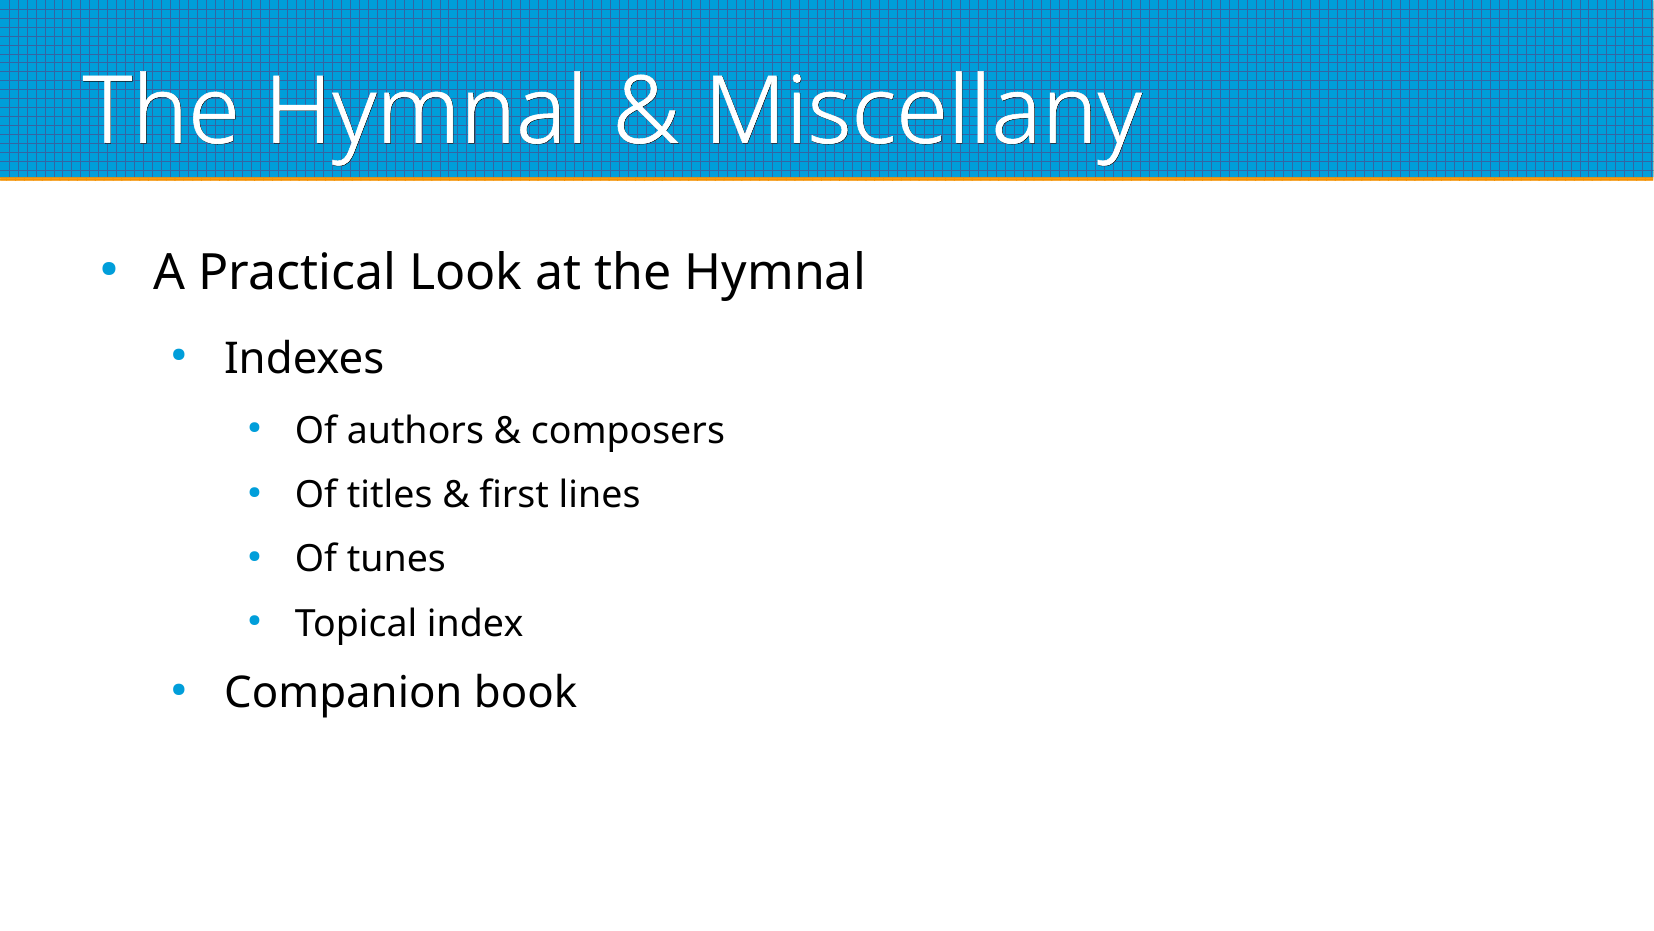

# The Hymnal & Miscellany
A Practical Look at the Hymnal
Indexes
Of authors & composers
Of titles & first lines
Of tunes
Topical index
Companion book